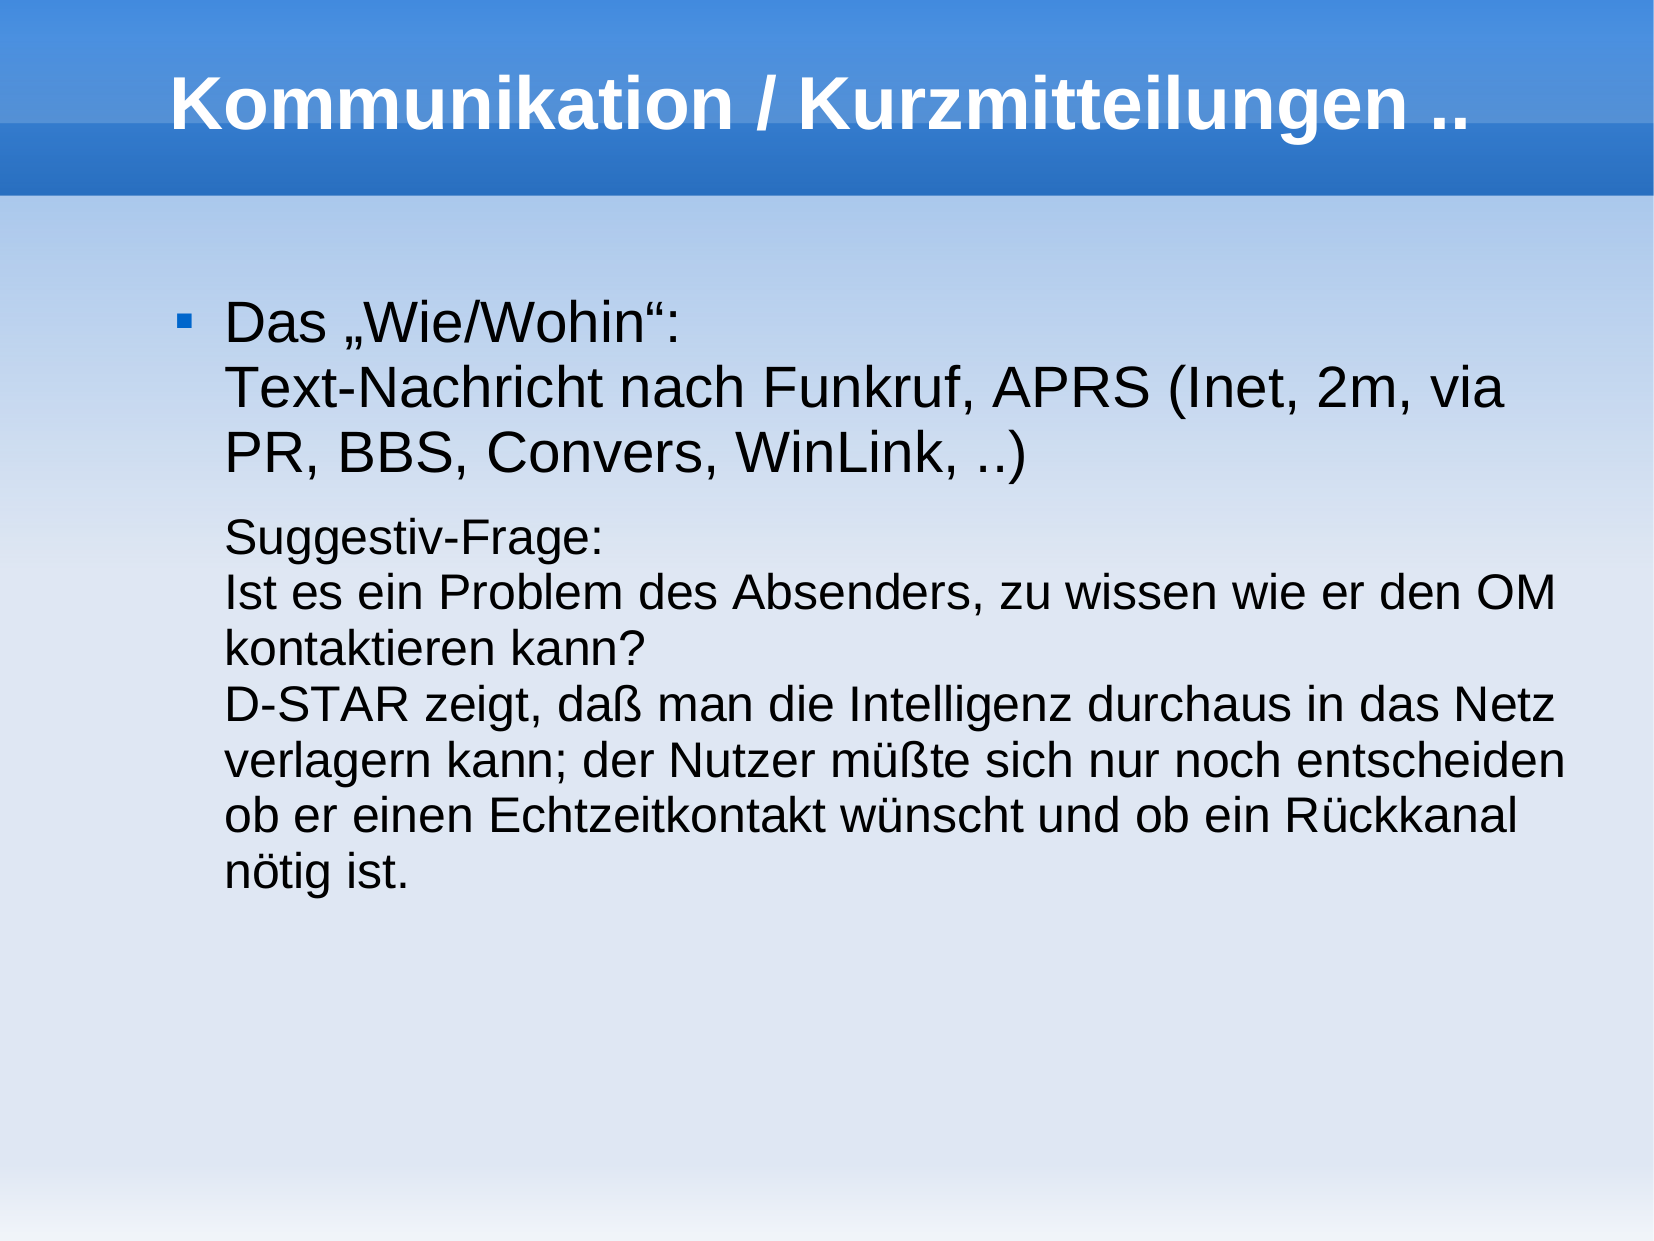

# Kommunikation / Kurzmitteilungen ..
Das „Wie/Wohin“:
Text-Nachricht nach Funkruf, APRS (Inet, 2m, via PR, BBS, Convers, WinLink, ..)
Suggestiv-Frage:
Ist es ein Problem des Absenders, zu wissen wie er den OM kontaktieren kann?
D-STAR zeigt, daß man die Intelligenz durchaus in das Netz verlagern kann; der Nutzer müßte sich nur noch entscheiden ob er einen Echtzeitkontakt wünscht und ob ein Rückkanal nötig ist.